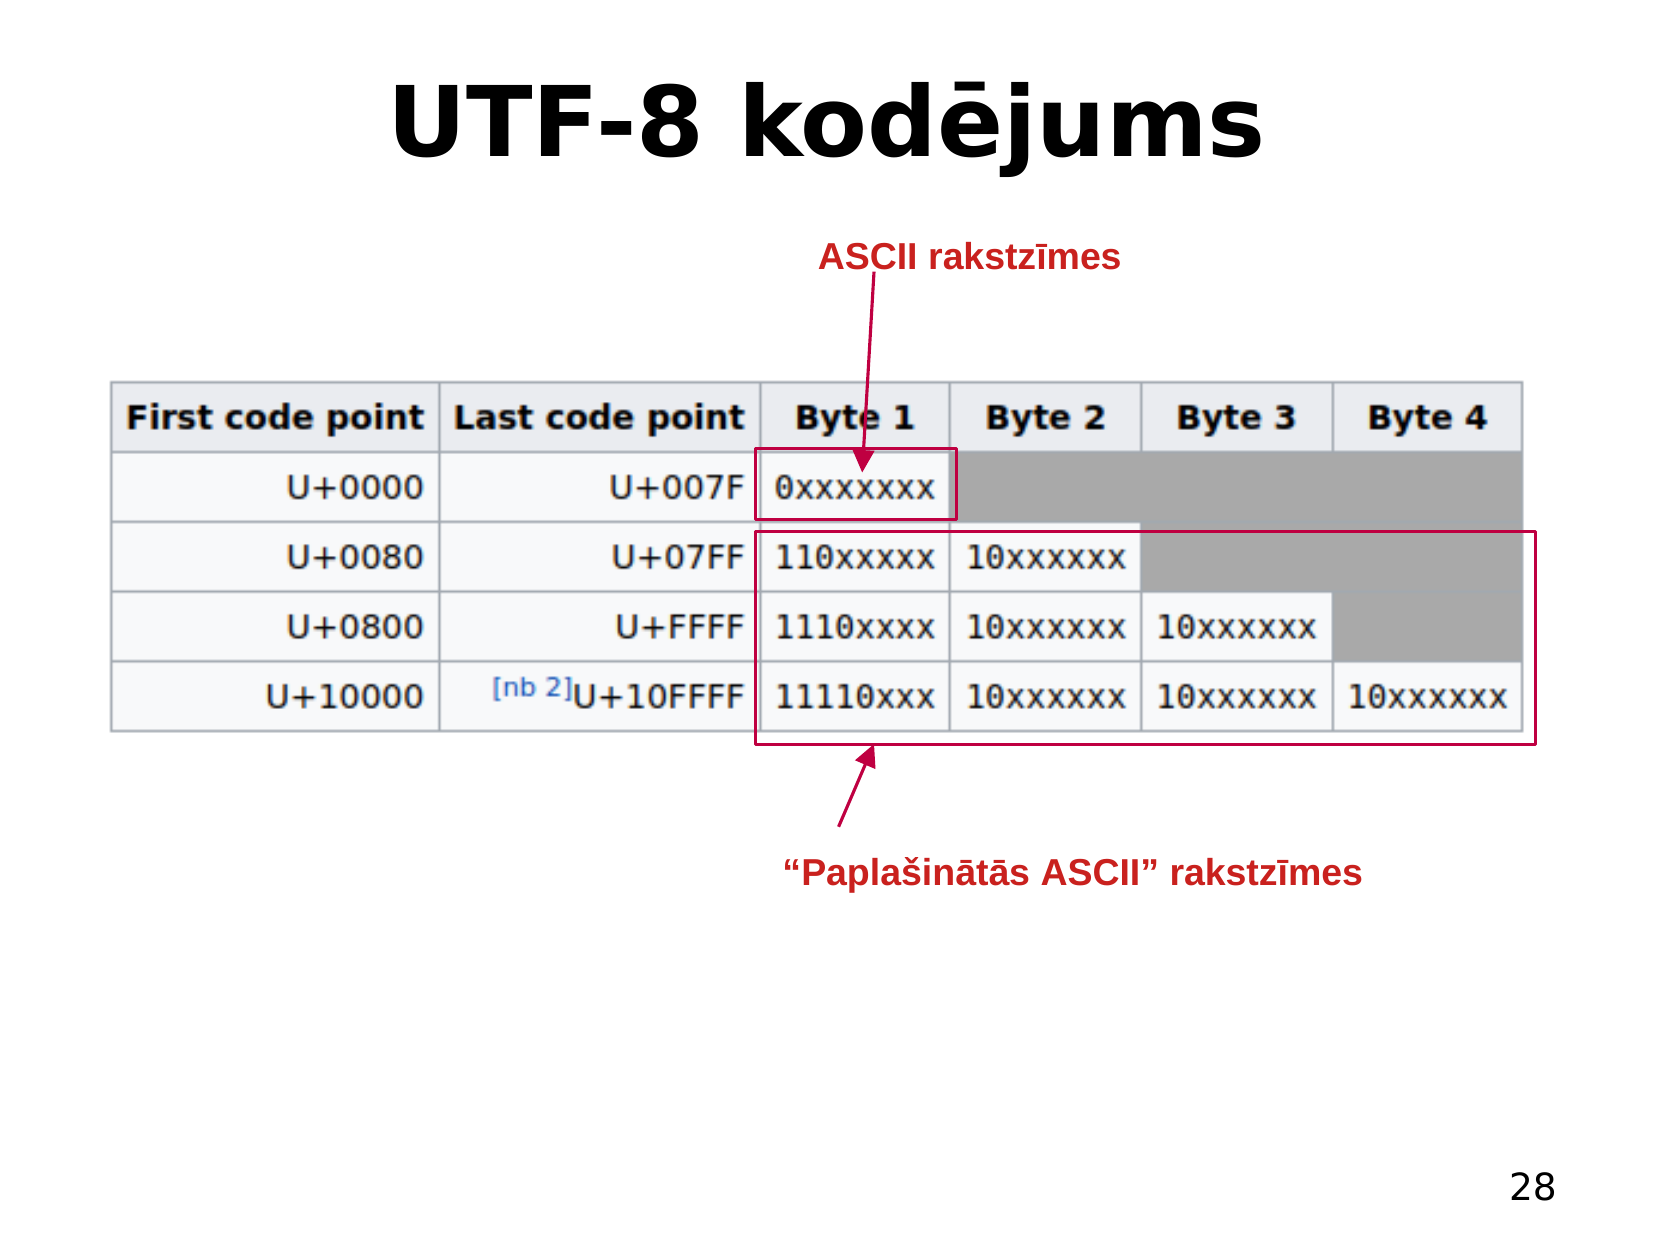

# UTF-8 kodējums
ASCII rakstzīmes
“Paplašinātās ASCII” rakstzīmes